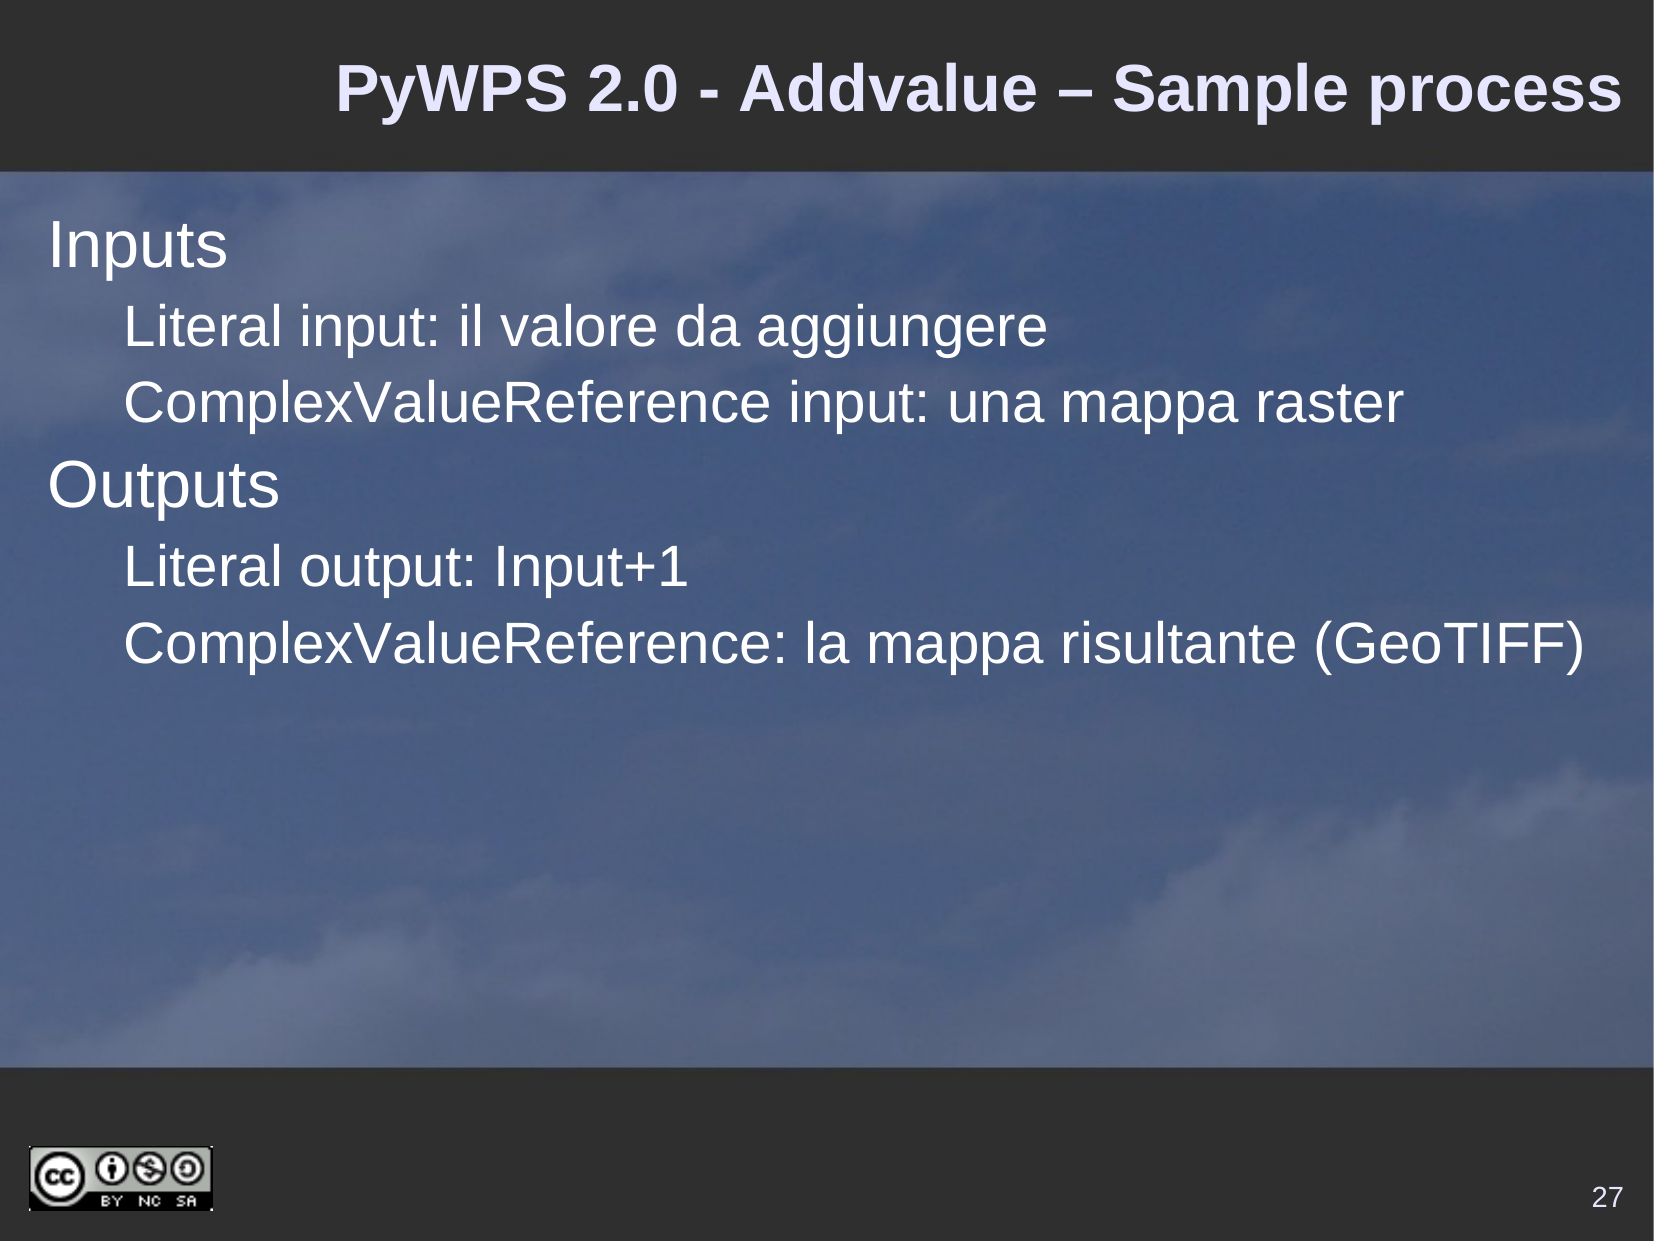

# PyWPS 2.0 - Addvalue – Sample process
Inputs
Literal input: il valore da aggiungere
ComplexValueReference input: una mappa raster
Outputs
Literal output: Input+1
ComplexValueReference: la mappa risultante (GeoTIFF)
2006-06-01
27